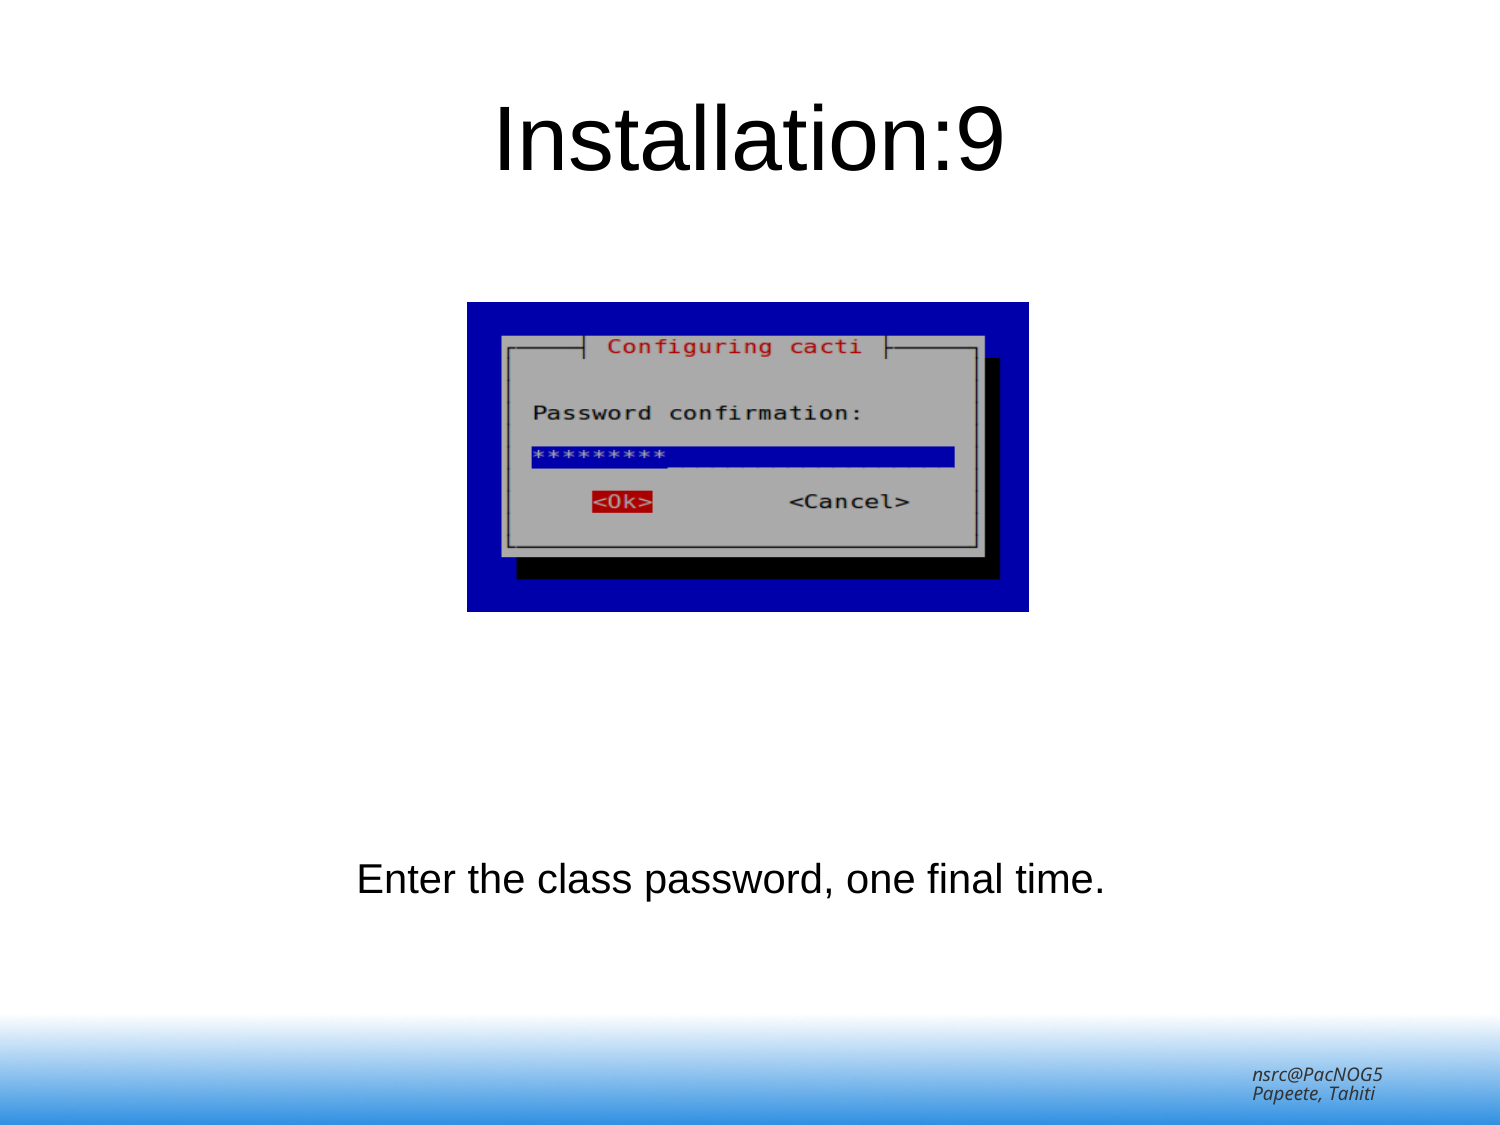

# Installation:9
Enter the class password, one final time.